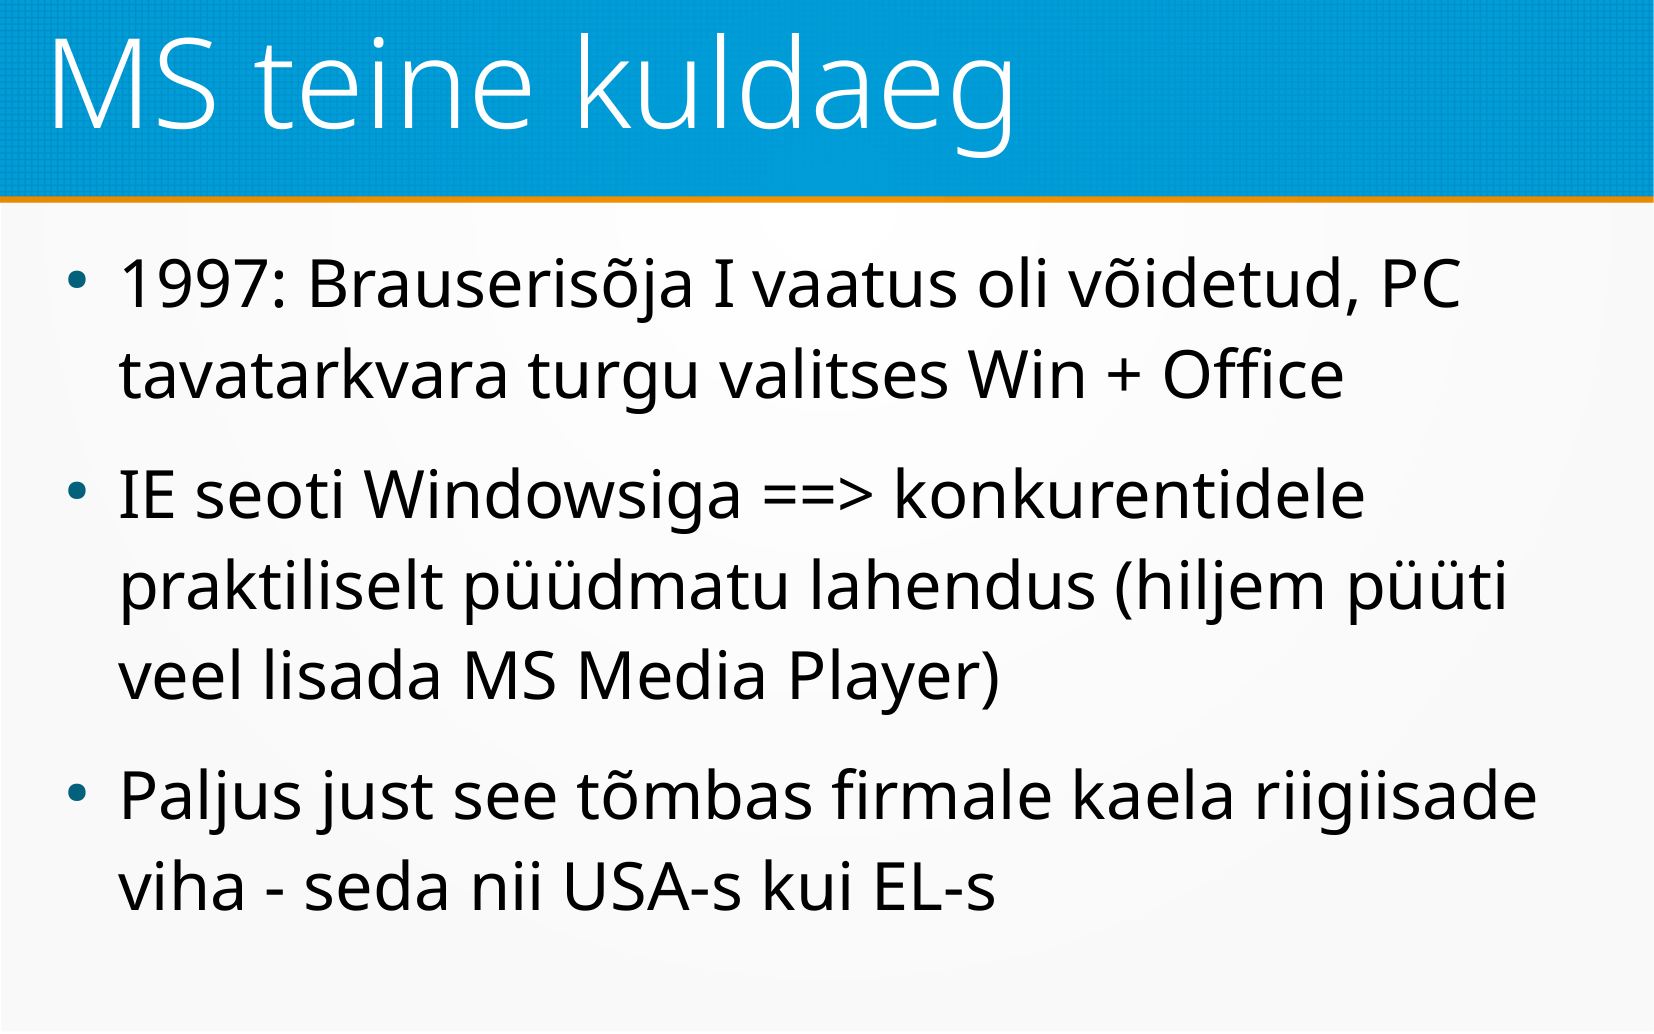

# MS teine kuldaeg
1997: Brauserisõja I vaatus oli võidetud, PC tavatarkvara turgu valitses Win + Office
IE seoti Windowsiga ==> konkurentidele praktiliselt püüdmatu lahendus (hiljem püüti veel lisada MS Media Player)
Paljus just see tõmbas firmale kaela riigiisade viha - seda nii USA-s kui EL-s